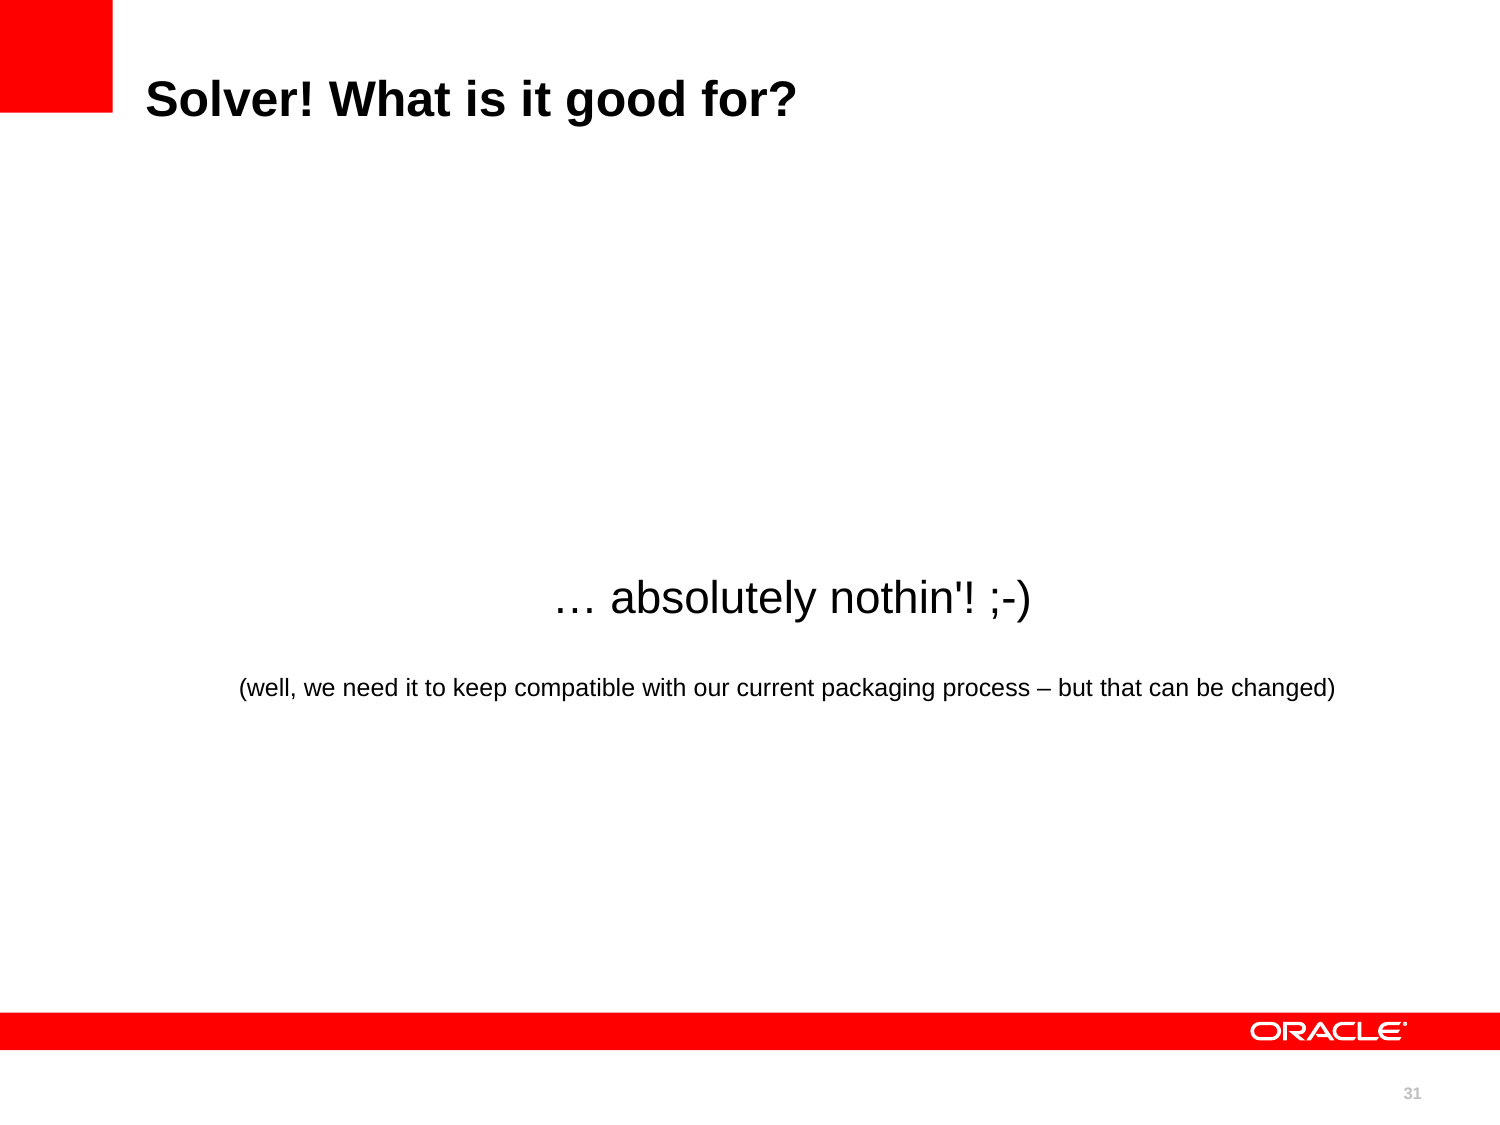

# Solver! What is it good for?
… absolutely nothin'! ;-)
(well, we need it to keep compatible with our current packaging process – but that can be changed)